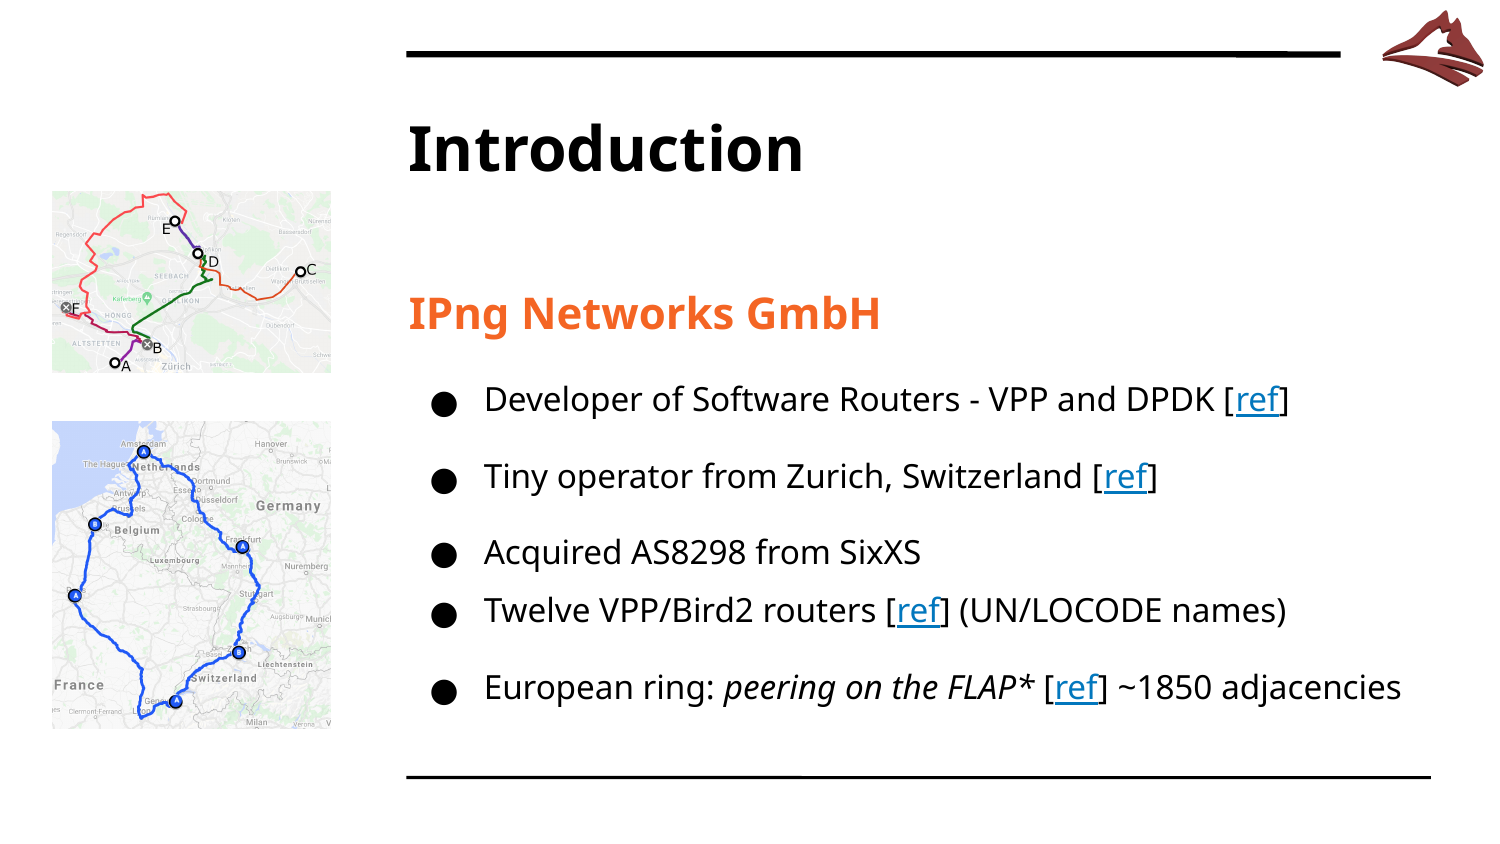

# Introduction
IPng Networks GmbH
Developer of Software Routers - VPP and DPDK [ref]
Tiny operator from Zurich, Switzerland [ref]
Acquired AS8298 from SixXS
Twelve VPP/Bird2 routers [ref] (UN/LOCODE names)
European ring: peering on the FLAP* [ref] ~1850 adjacencies